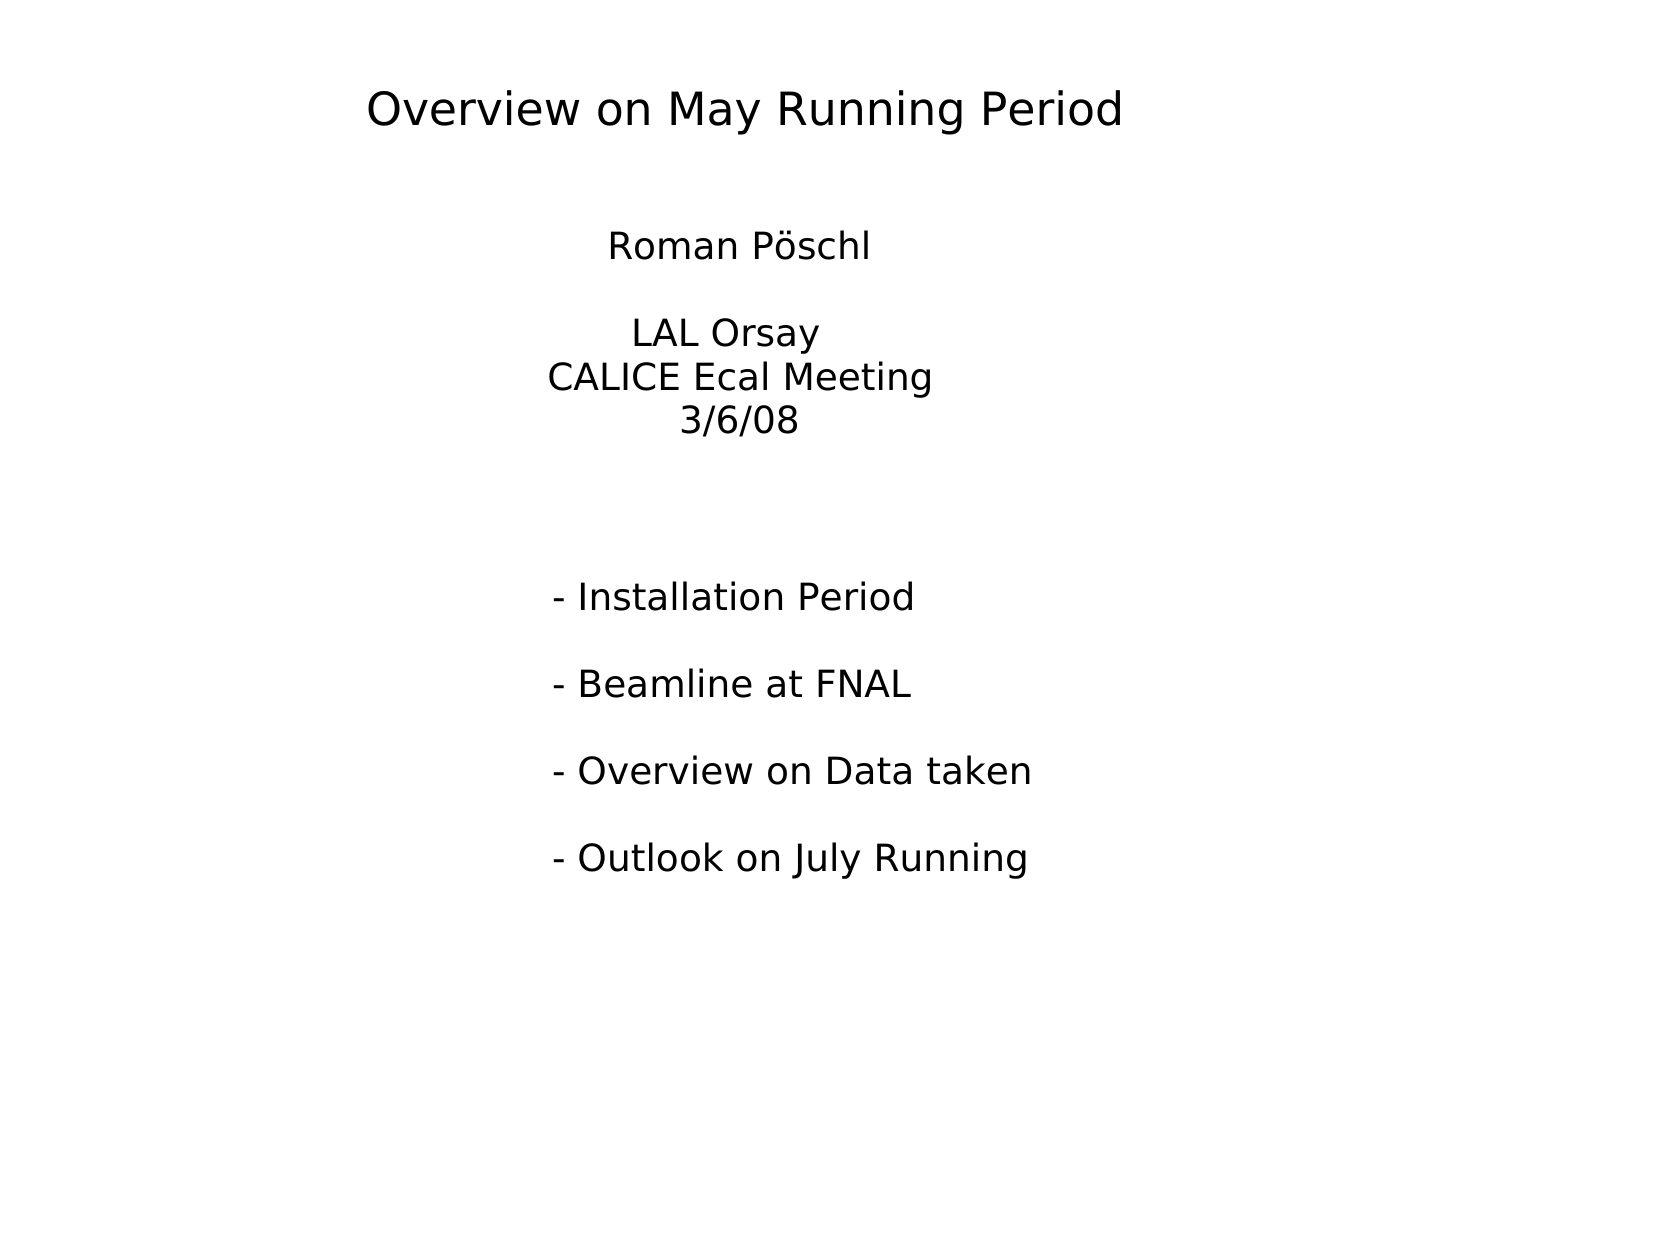

Overview on May Running Period
 Roman Pöschl
 LAL Orsay
 CALICE Ecal Meeting
 3/6/08
- Installation Period
- Beamline at FNAL
- Overview on Data taken
- Outlook on July Running